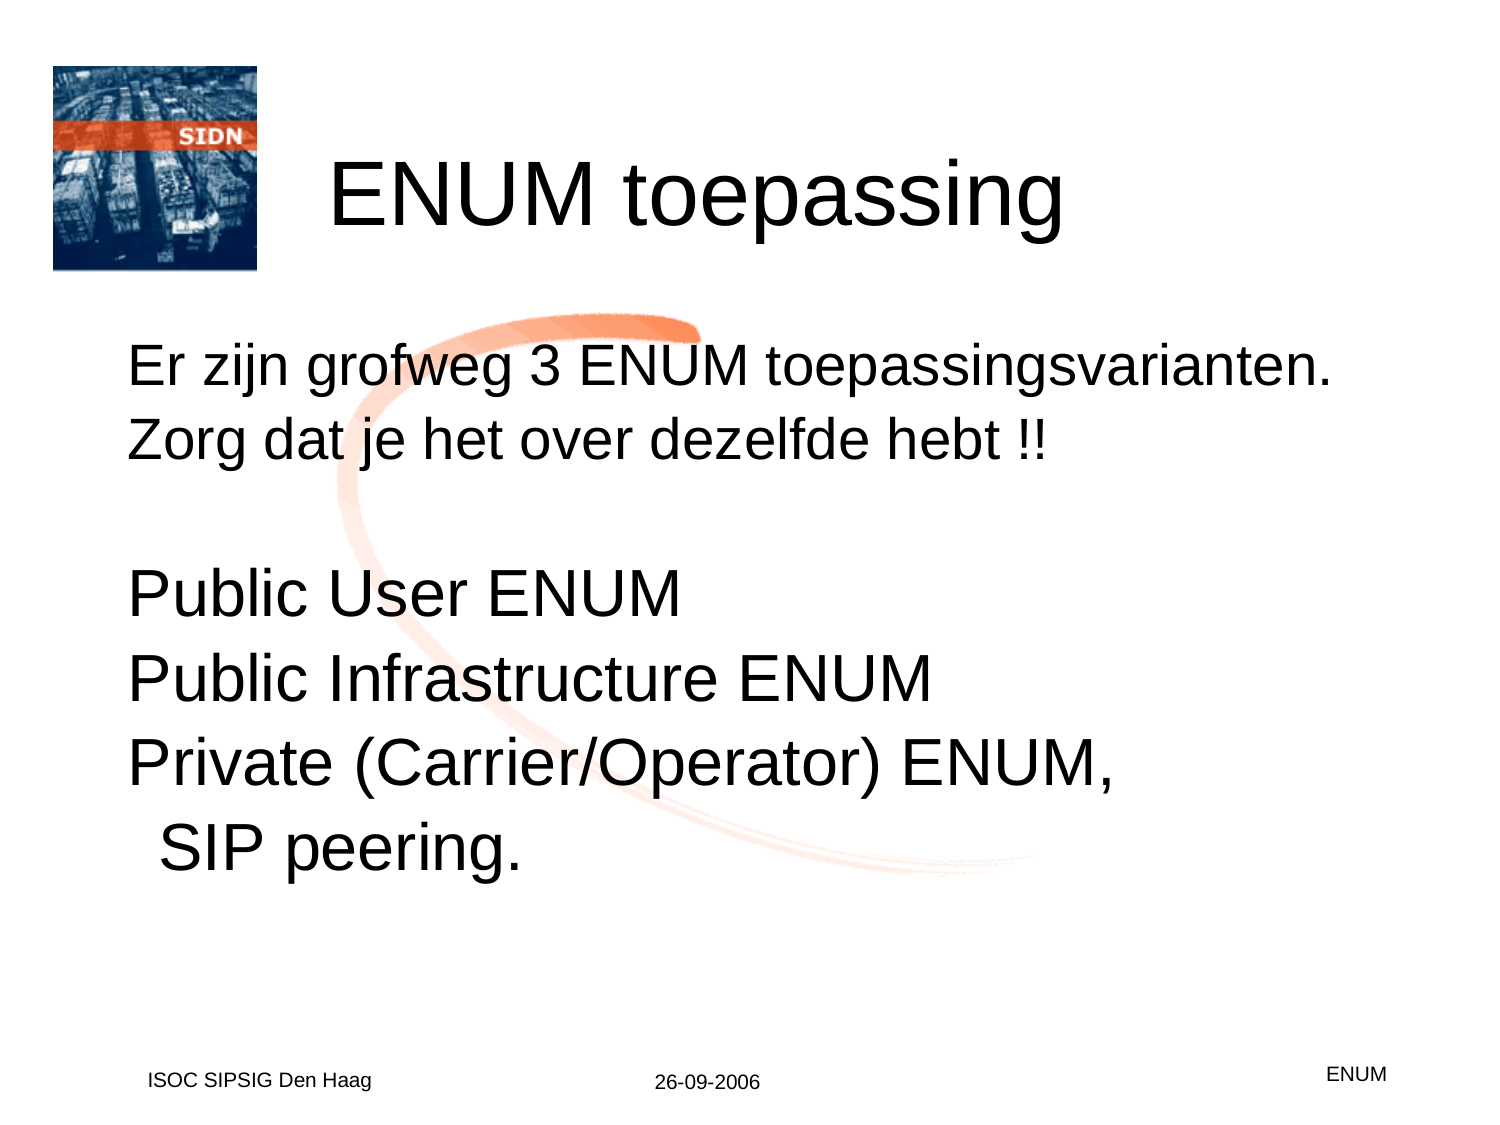

# ENUM toepassing
Er zijn grofweg 3 ENUM toepassingsvarianten.
Zorg dat je het over dezelfde hebt !!
Public User ENUM
Public Infrastructure ENUM
Private (Carrier/Operator) ENUM,
	SIP peering.